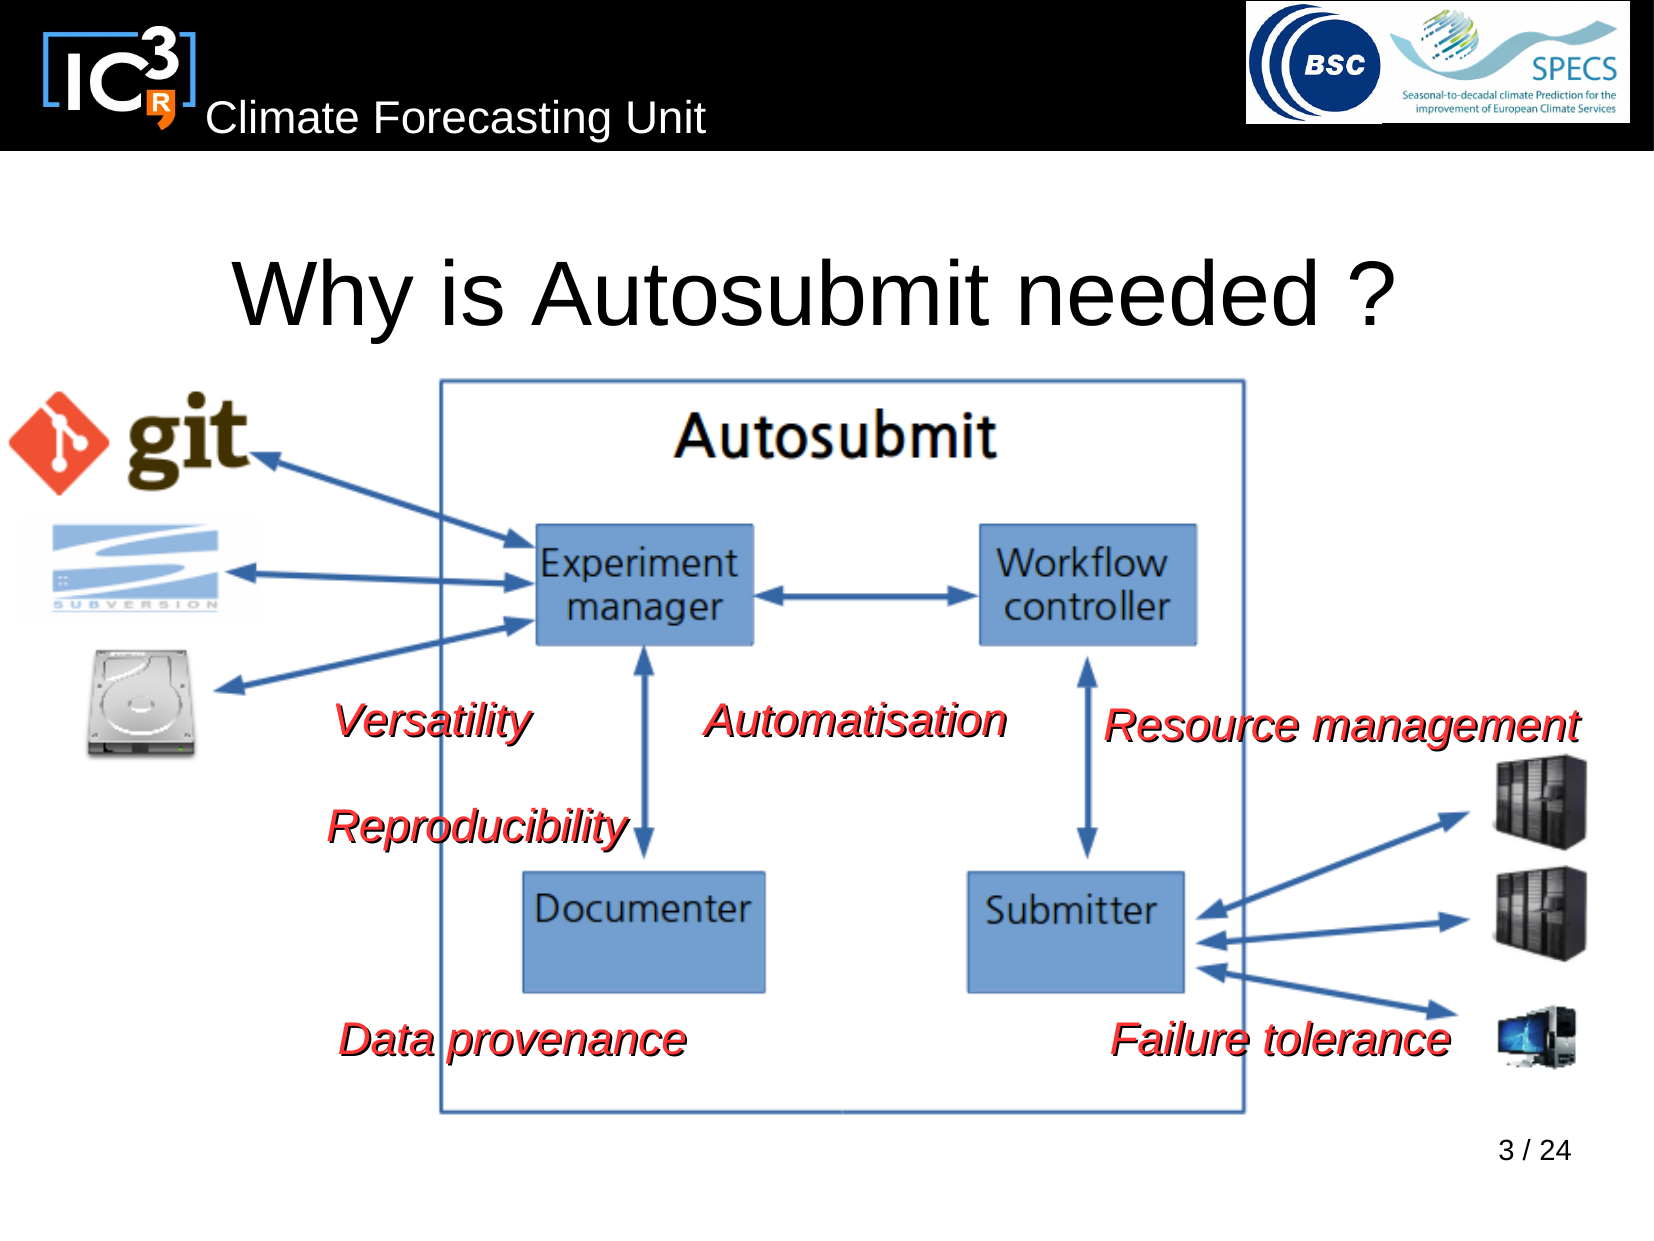

# Why is Autosubmit needed ?
Versatility
Automatisation
Resource management
Reproducibility
Data provenance
Failure tolerance
3